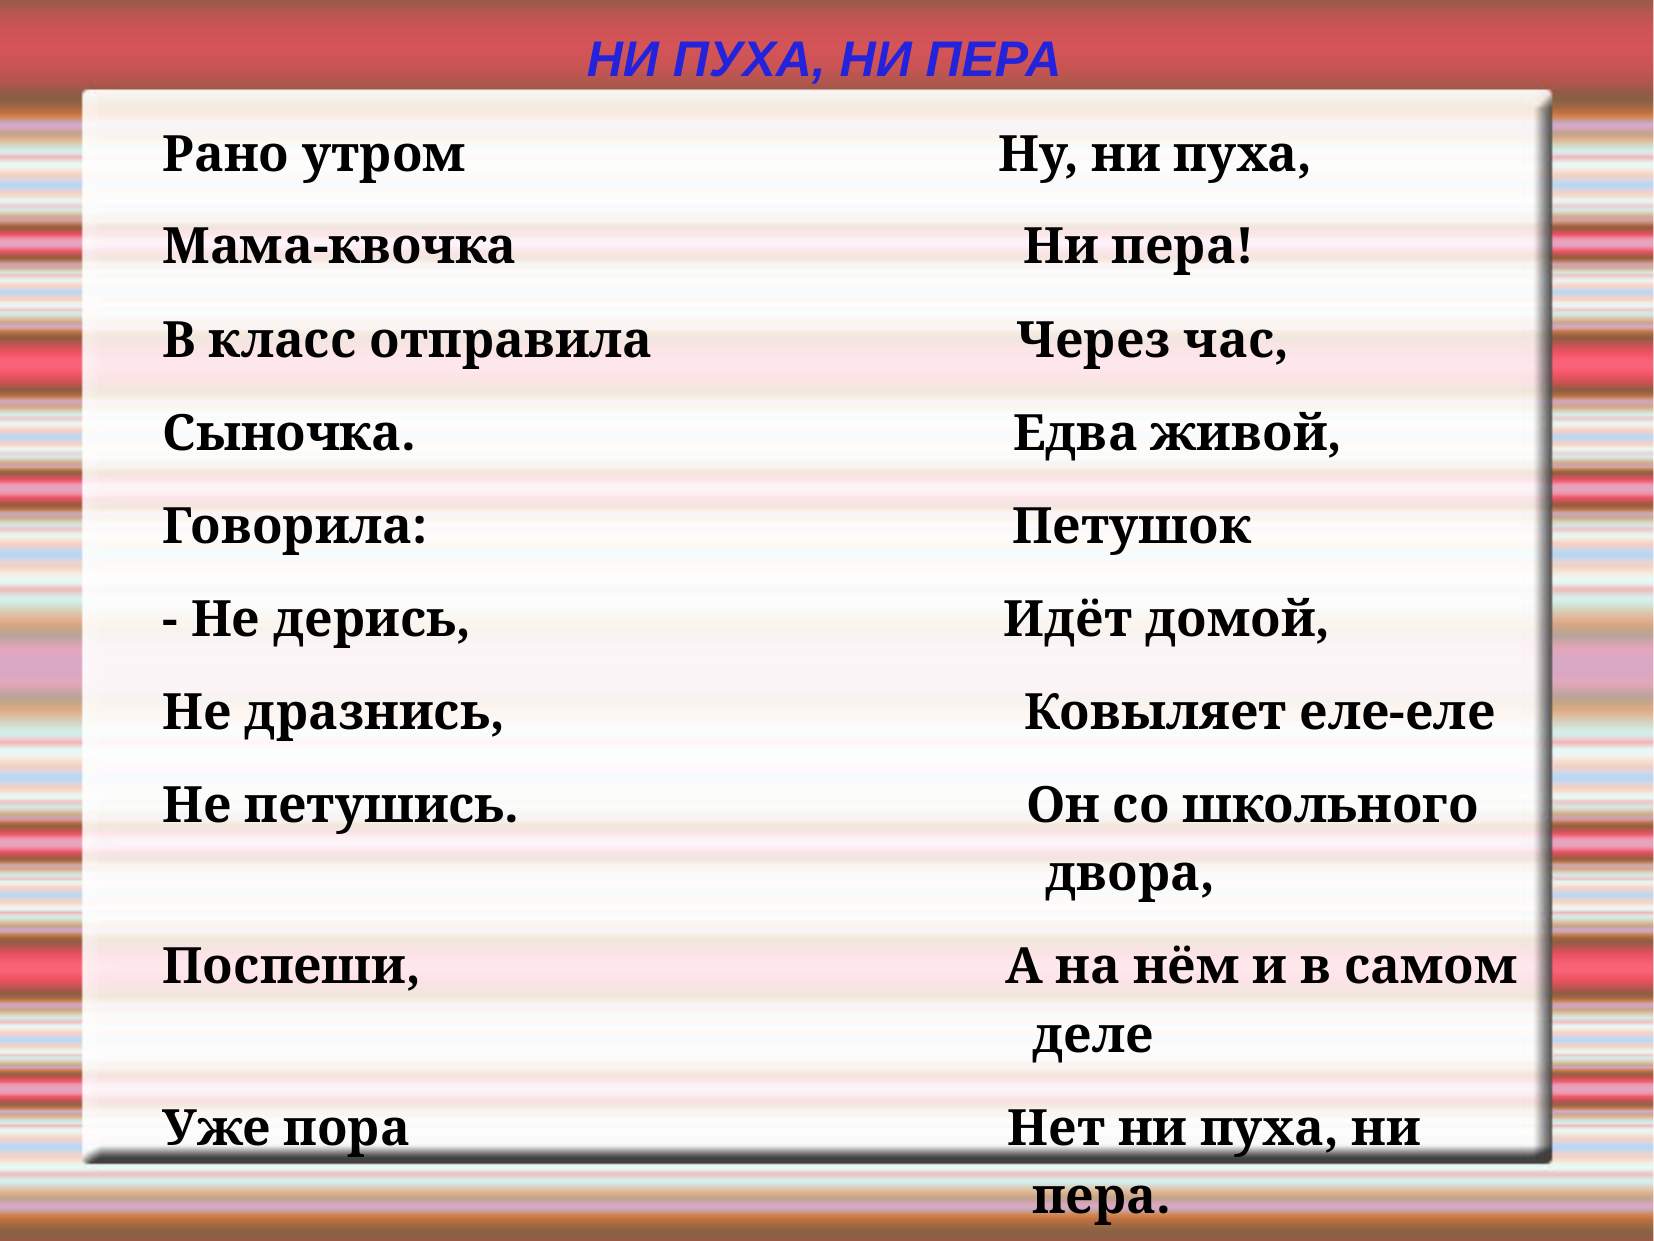

# НИ ПУХА, НИ ПЕРА
Рано утром Ну, ни пуха,
Мама-квочка Ни пера!
В класс отправила Через час,
Сыночка. Едва живой,
Говорила: Петушок
- Не дерись, Идёт домой,
Не дразнись, Ковыляет еле-еле
Не петушись. Он со школьного двора,
Поспеши, А на нём и в самом деле
Уже пора Нет ни пуха, ни пера.
 В. Орлов